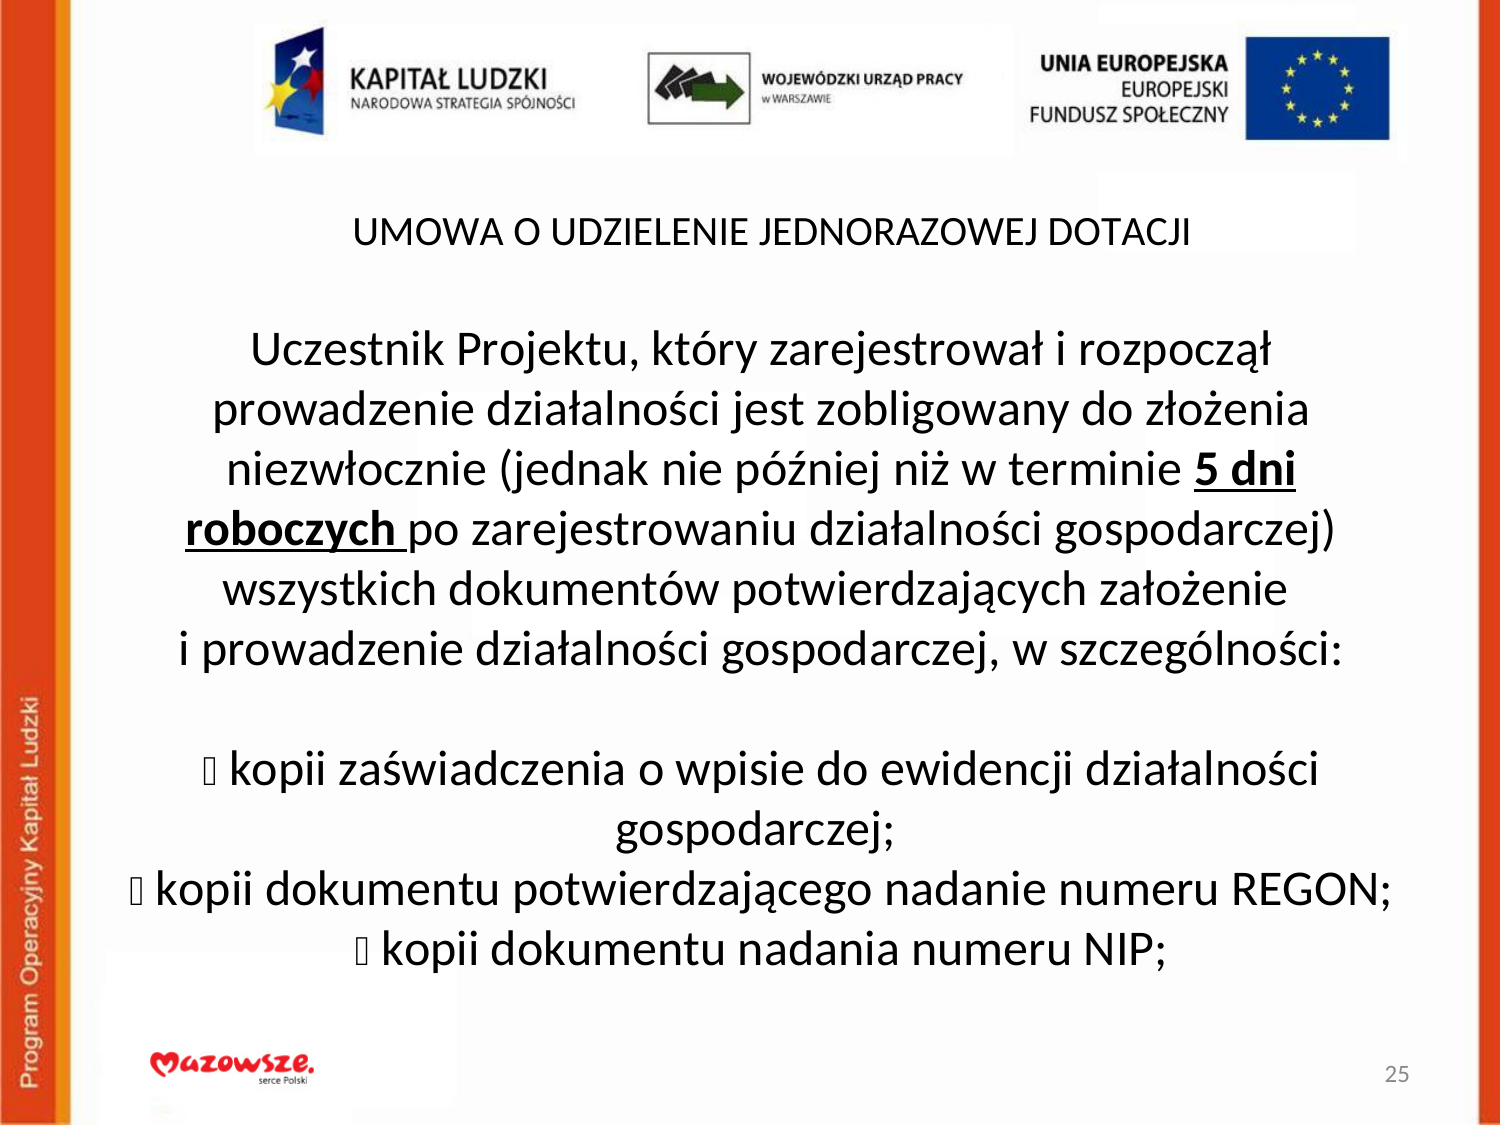

UMOWA O UDZIELENIE JEDNORAZOWEJ DOTACJI
# Uczestnik Projektu, który zarejestrował i rozpoczął prowadzenie działalności jest zobligowany do złożenia niezwłocznie (jednak nie później niż w terminie 5 dni roboczych po zarejestrowaniu działalności gospodarczej) wszystkich dokumentów potwierdzających założenie i prowadzenie działalności gospodarczej, w szczególności: kopii zaświadczenia o wpisie do ewidencji działalności gospodarczej; kopii dokumentu potwierdzającego nadanie numeru REGON; kopii dokumentu nadania numeru NIP;